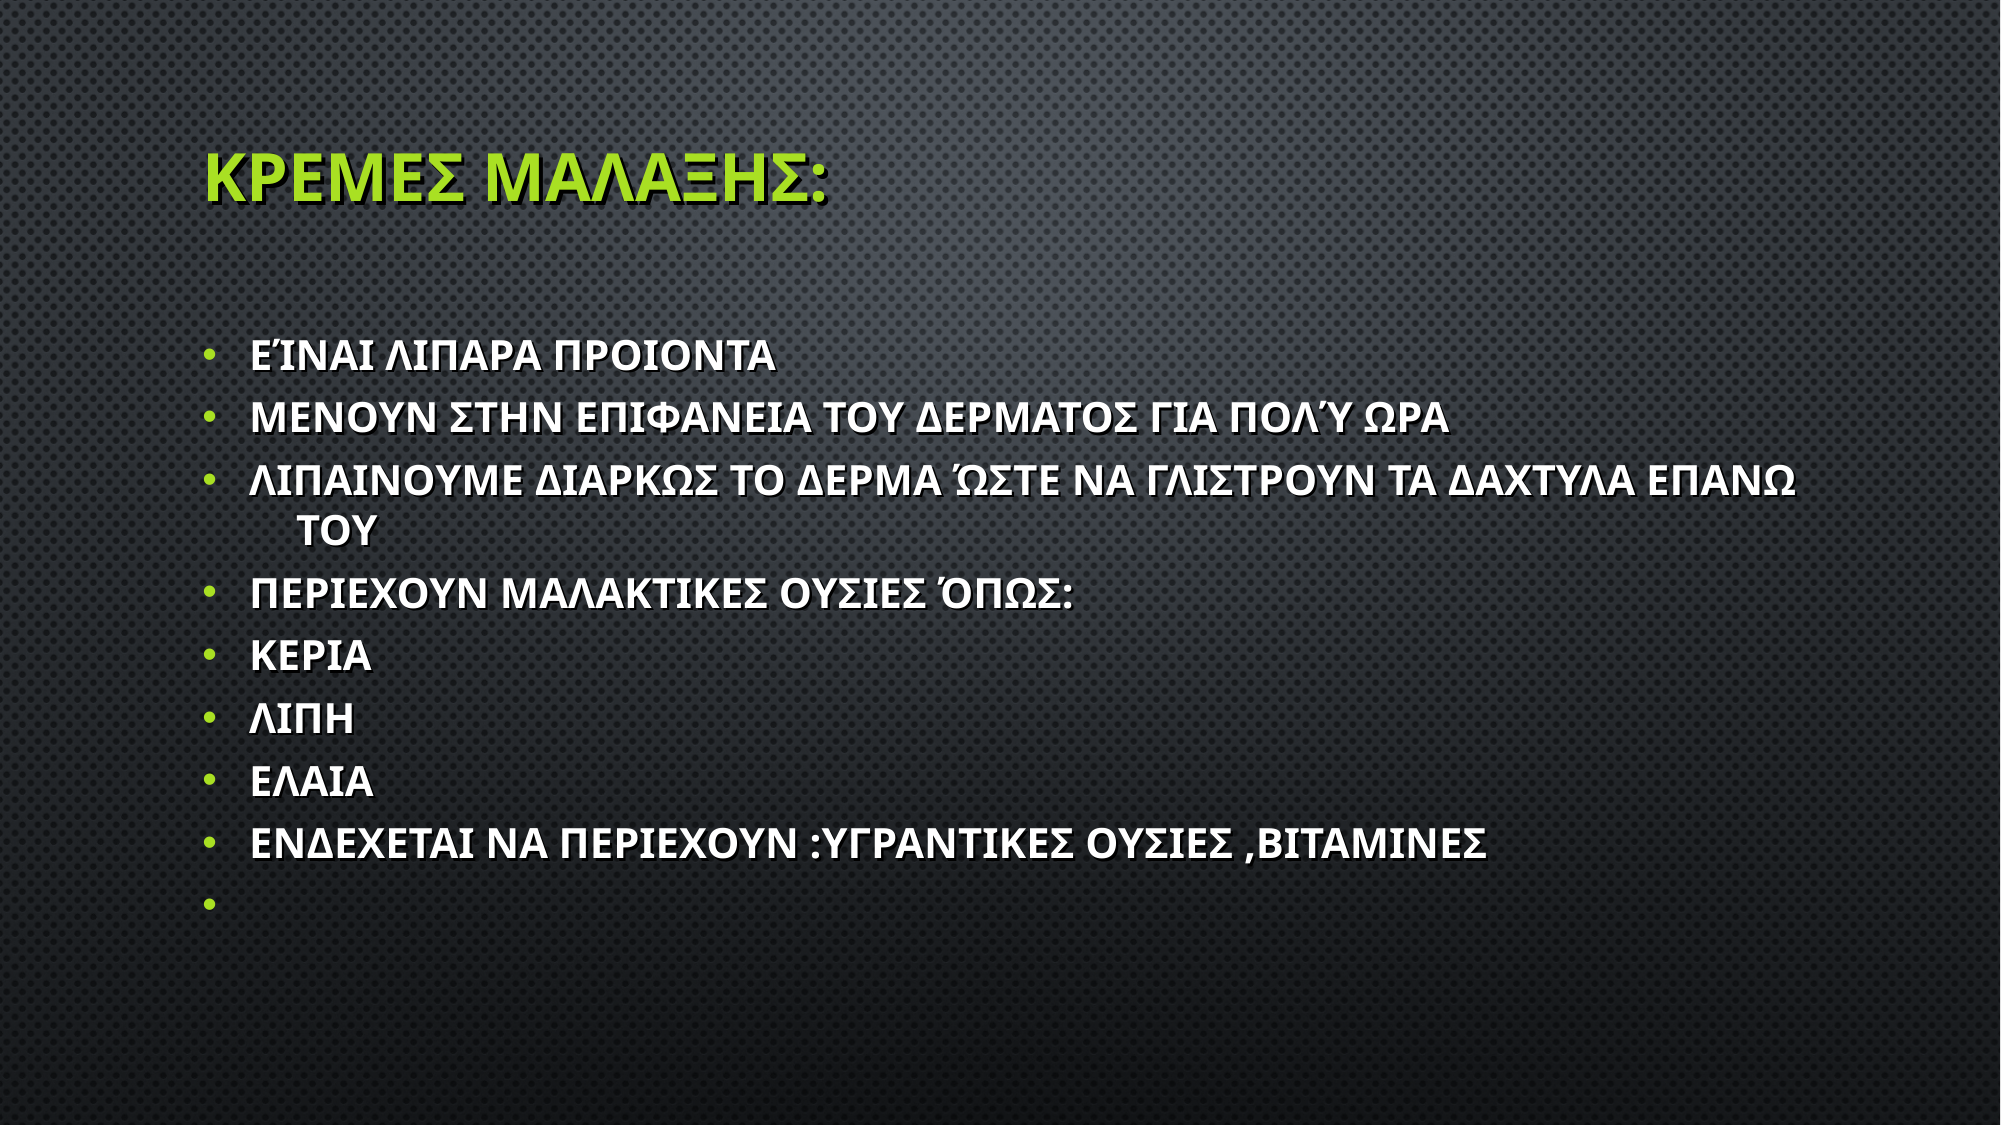

# ΚΡΕΜΕΣ ΜΑΛΑΞΗΣ:
ΕΊΝΑΙ ΛΙΠΑΡΑ ΠΡΟΙΟΝΤΑ
ΜΕΝΟΥΝ ΣΤΗΝ ΕΠΙΦΑΝΕΙΑ ΤΟΥ ΔΕΡΜΑΤΟΣ ΓΙΑ ΠΟΛΎ ΩΡΑ
ΛΙΠΑΙΝΟΥΜΕ ΔΙΑΡΚΩΣ ΤΟ ΔΕΡΜΑ ΏΣΤΕ ΝΑ ΓΛΙΣΤΡΟΥΝ ΤΑ ΔΑΧΤΥΛΑ ΕΠΑΝΩ ΤΟΥ
ΠΕΡΙΕΧΟΥΝ ΜΑΛΑΚΤΙΚΕΣ ΟΥΣΙΕΣ ΌΠΩΣ:
ΚΕΡΙΑ
ΛΙΠΗ
ΕΛΑΙΑ
ΕΝΔΕΧΕΤΑΙ ΝΑ ΠΕΡΙΕΧΟΥΝ :ΥΓΡΑΝΤΙΚΕΣ ΟΥΣΙΕΣ ,ΒΙΤΑΜΙΝΕΣ